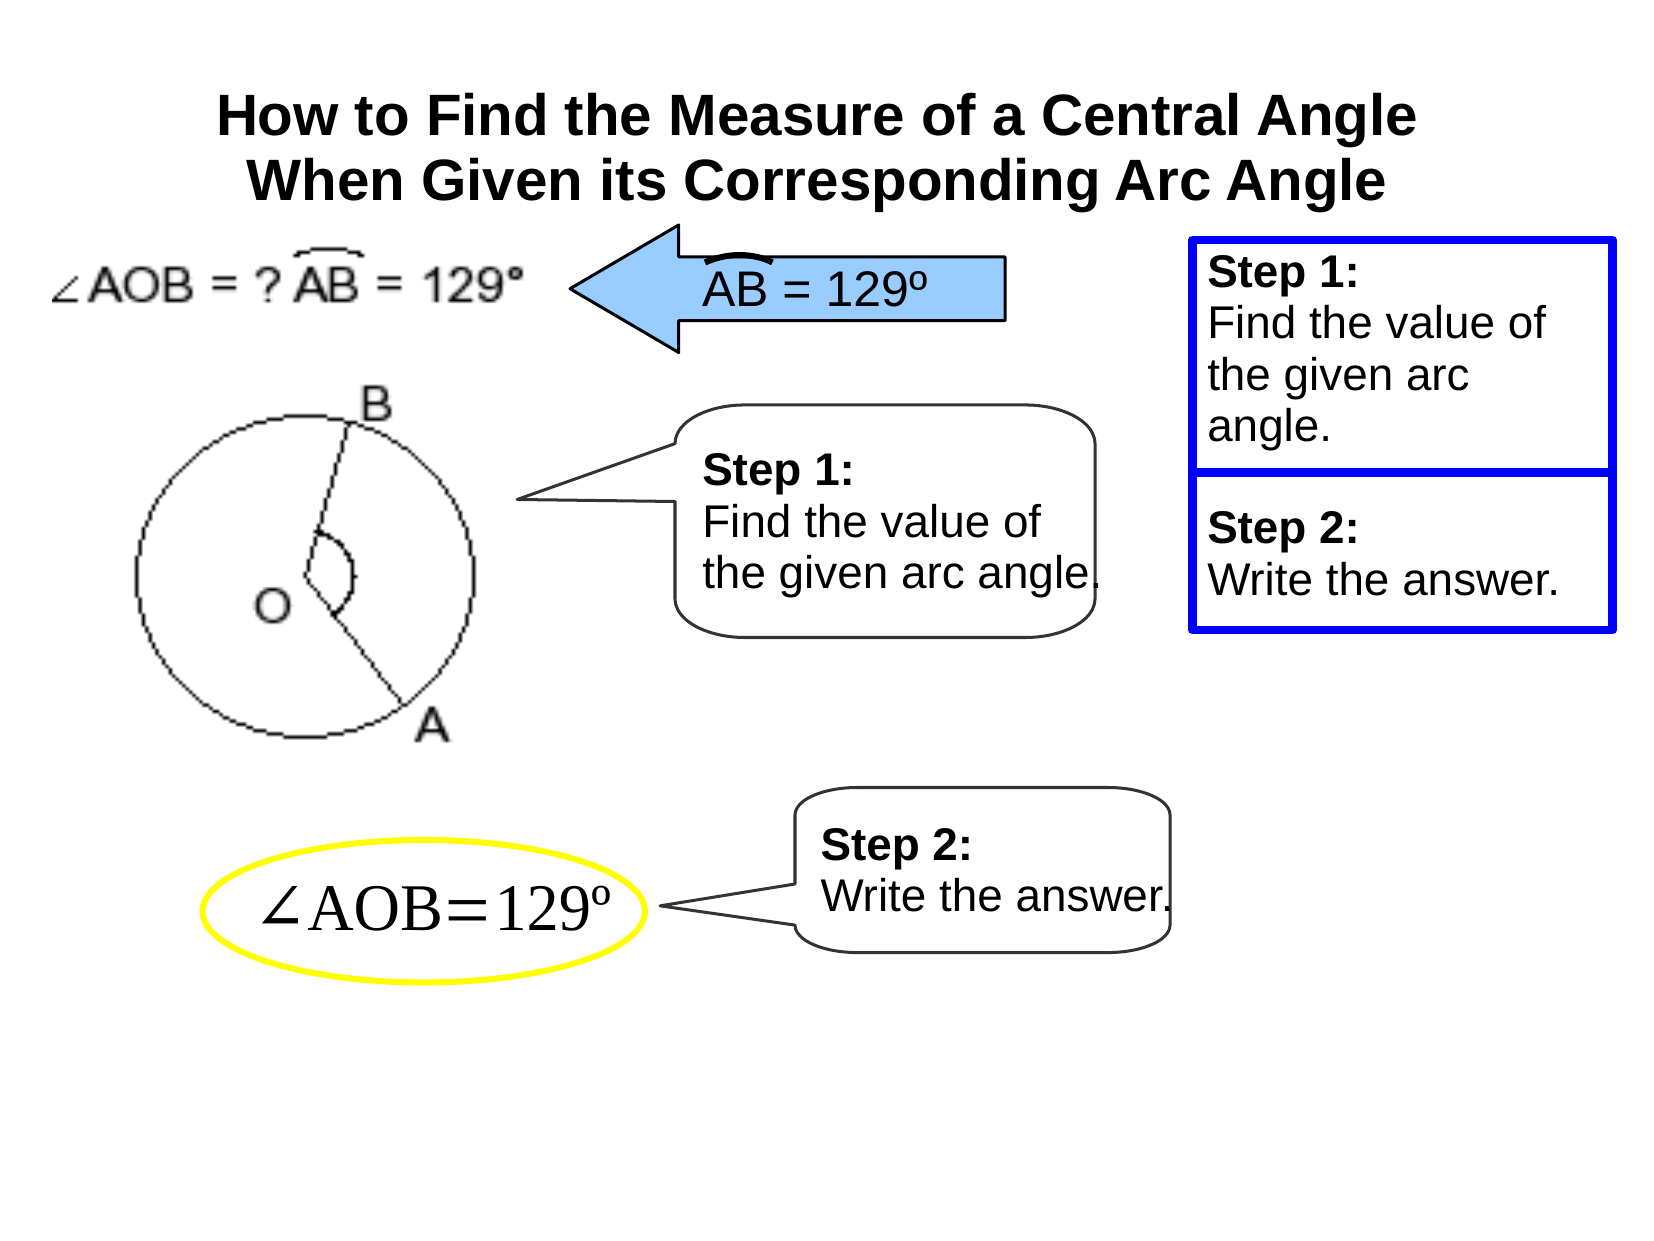

How to Find the Measure of a Central Angle When Given its Corresponding Arc Angle
Step 1:
Find the value of the given arc angle.
Step 2:
Write the answer.
AB = 129º
Step 1:
Find the value of
the given arc angle.
Step 2:
Write the answer.